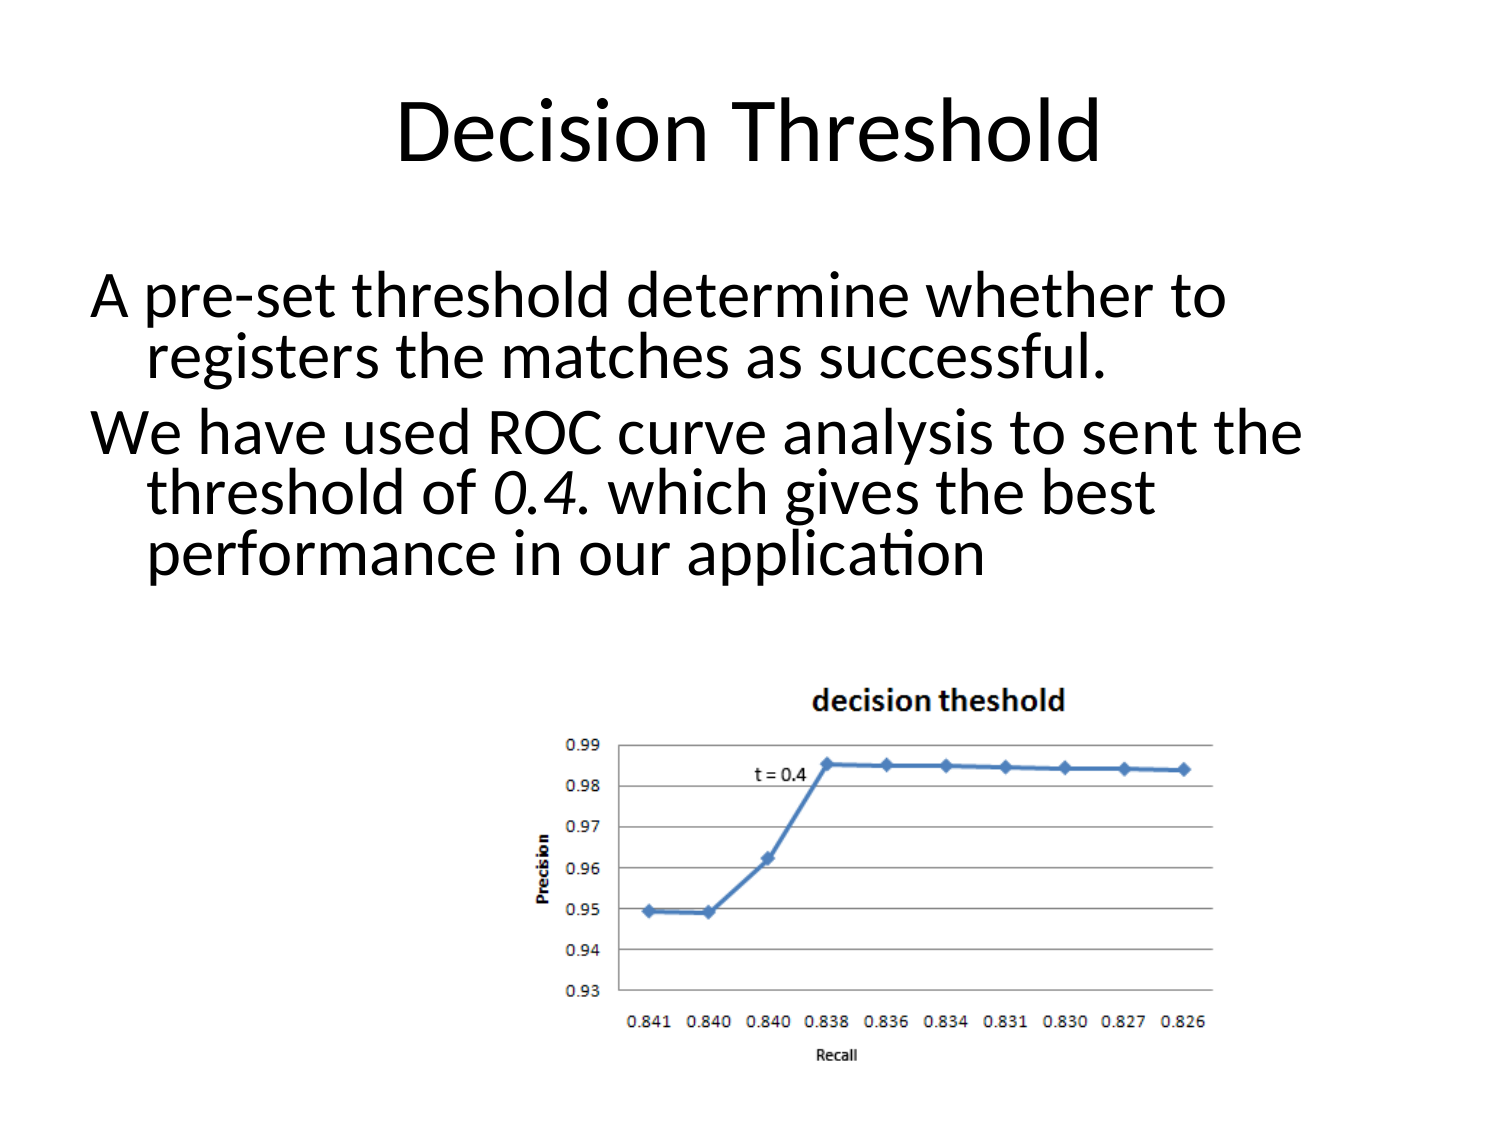

# Decision Threshold
A pre-set threshold determine whether to registers the matches as successful.
We have used ROC curve analysis to sent the threshold of 0.4. which gives the best performance in our application